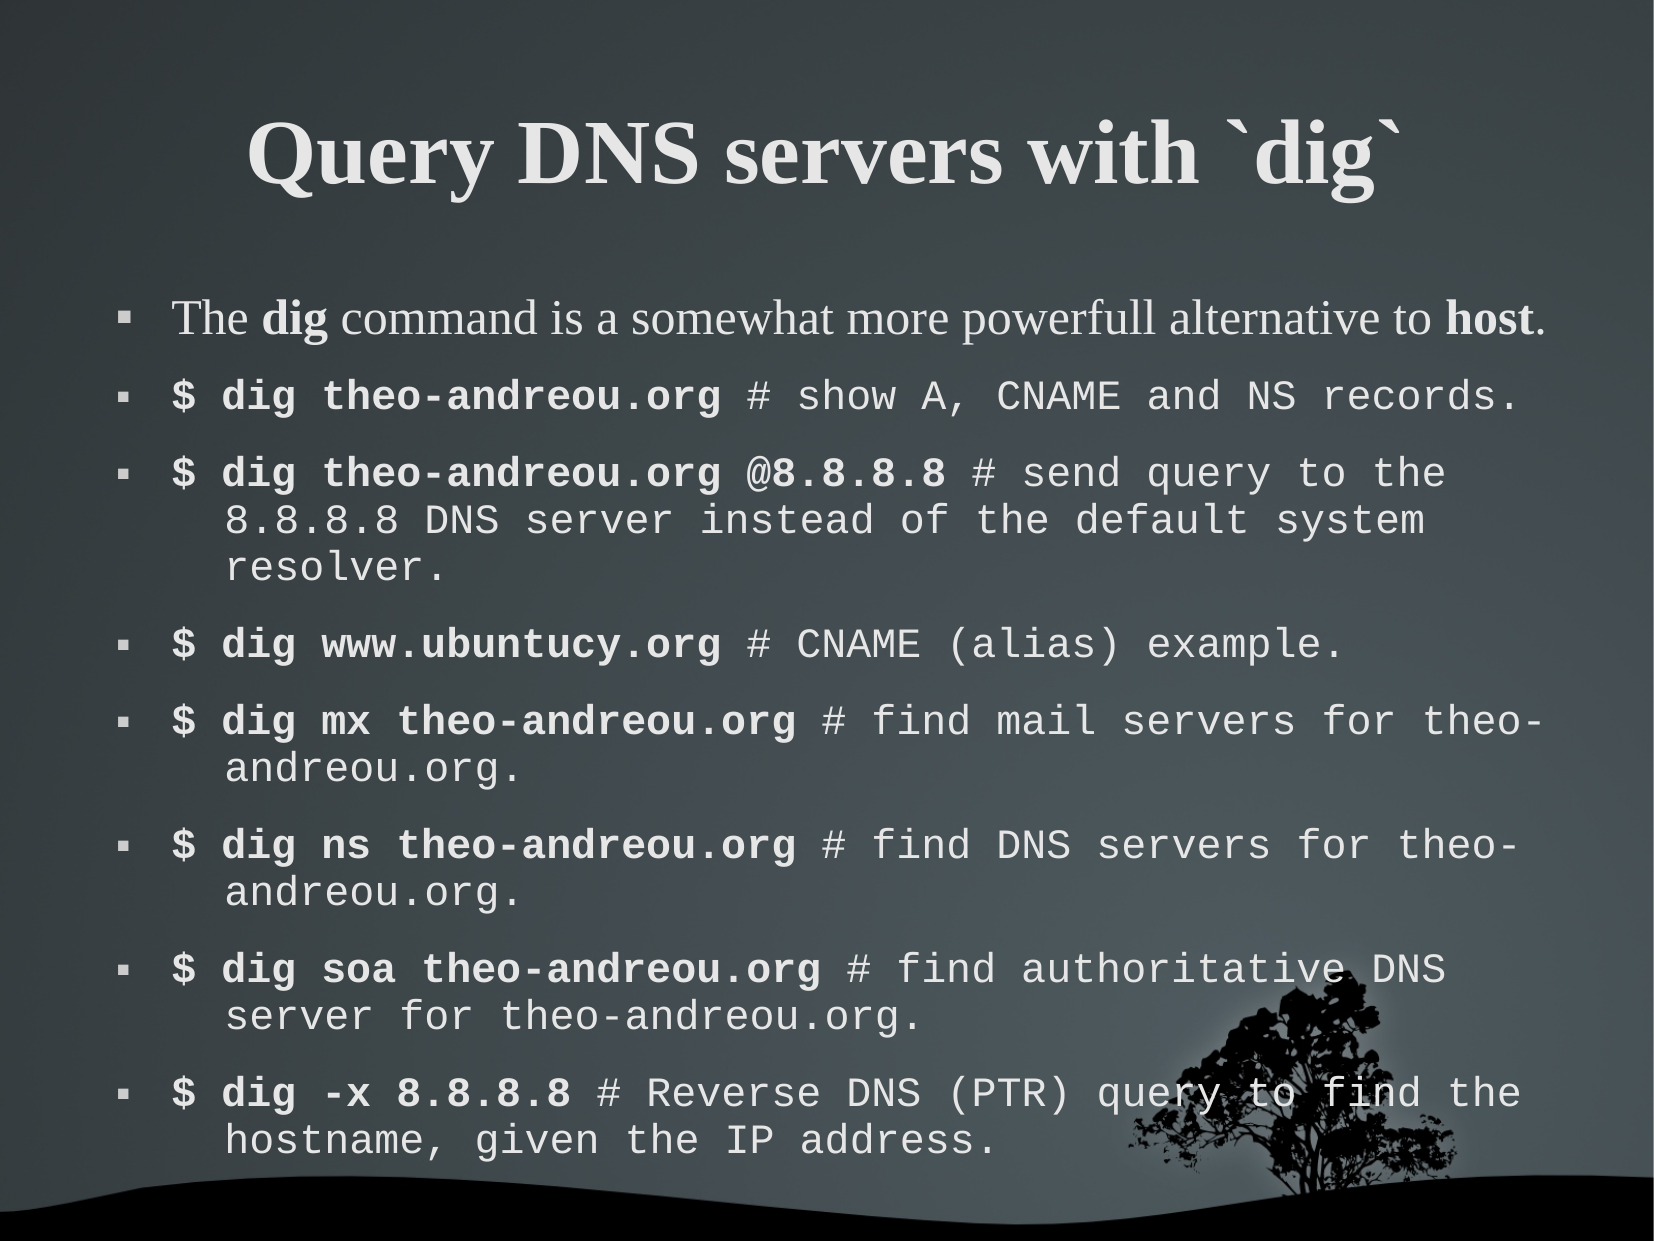

Query DNS servers with `dig`
# The dig command is a somewhat more powerfull alternative to host.
$ dig theo-andreou.org # show Α, CNAME and NS records.
$ dig theo-andreou.org @8.8.8.8 # send query to the 8.8.8.8 DNS server instead of the default system resolver.
$ dig www.ubuntucy.org # CNAME (alias) example.
$ dig mx theo-andreou.org # find mail servers for theo-andreou.org.
$ dig ns theo-andreou.org # find DNS servers for theo-andreou.org.
$ dig soa theo-andreou.org # find authoritative DNS server for theo-andreou.org.
$ dig -x 8.8.8.8 # Reverse DNS (PTR) query to find the hostname, given the IP address.